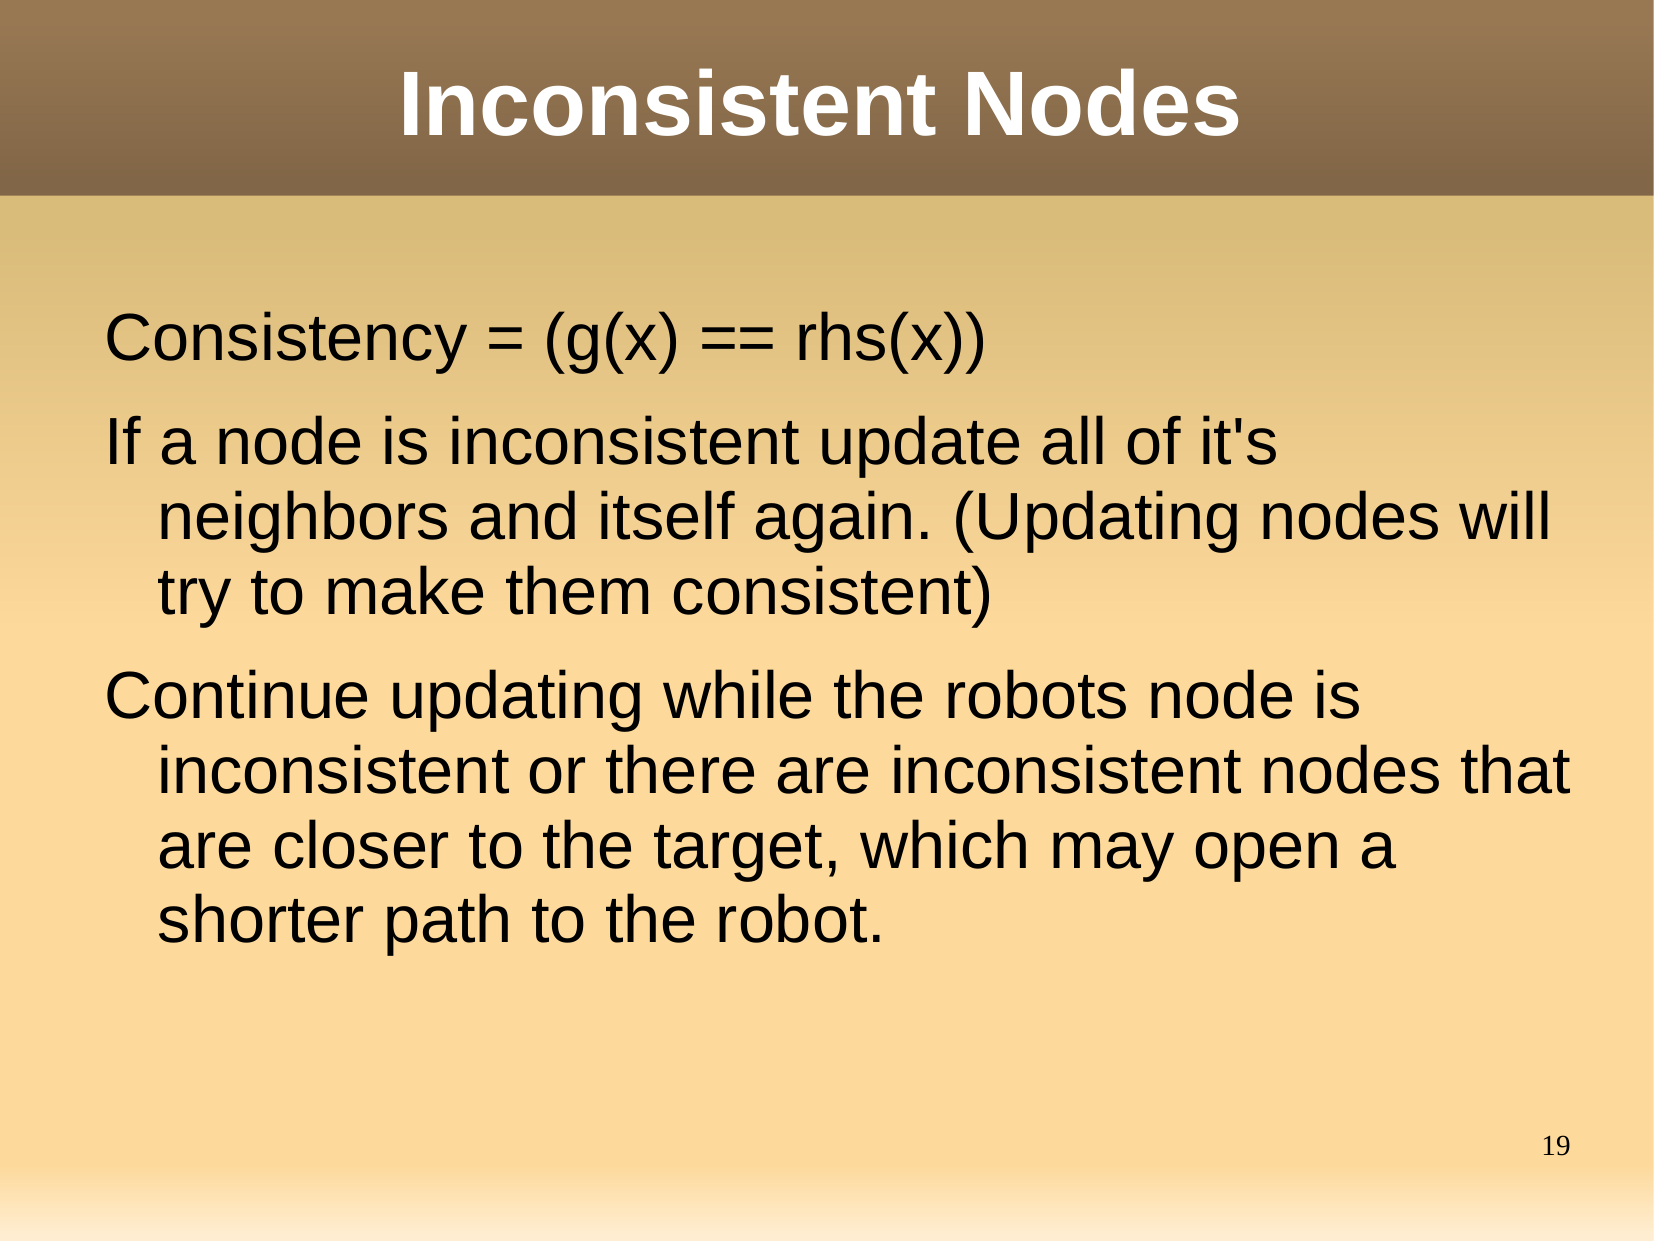

# Inconsistent Nodes
Consistency = (g(x) == rhs(x))
If a node is inconsistent update all of it's neighbors and itself again. (Updating nodes will try to make them consistent)
Continue updating while the robots node is inconsistent or there are inconsistent nodes that are closer to the target, which may open a shorter path to the robot.
19